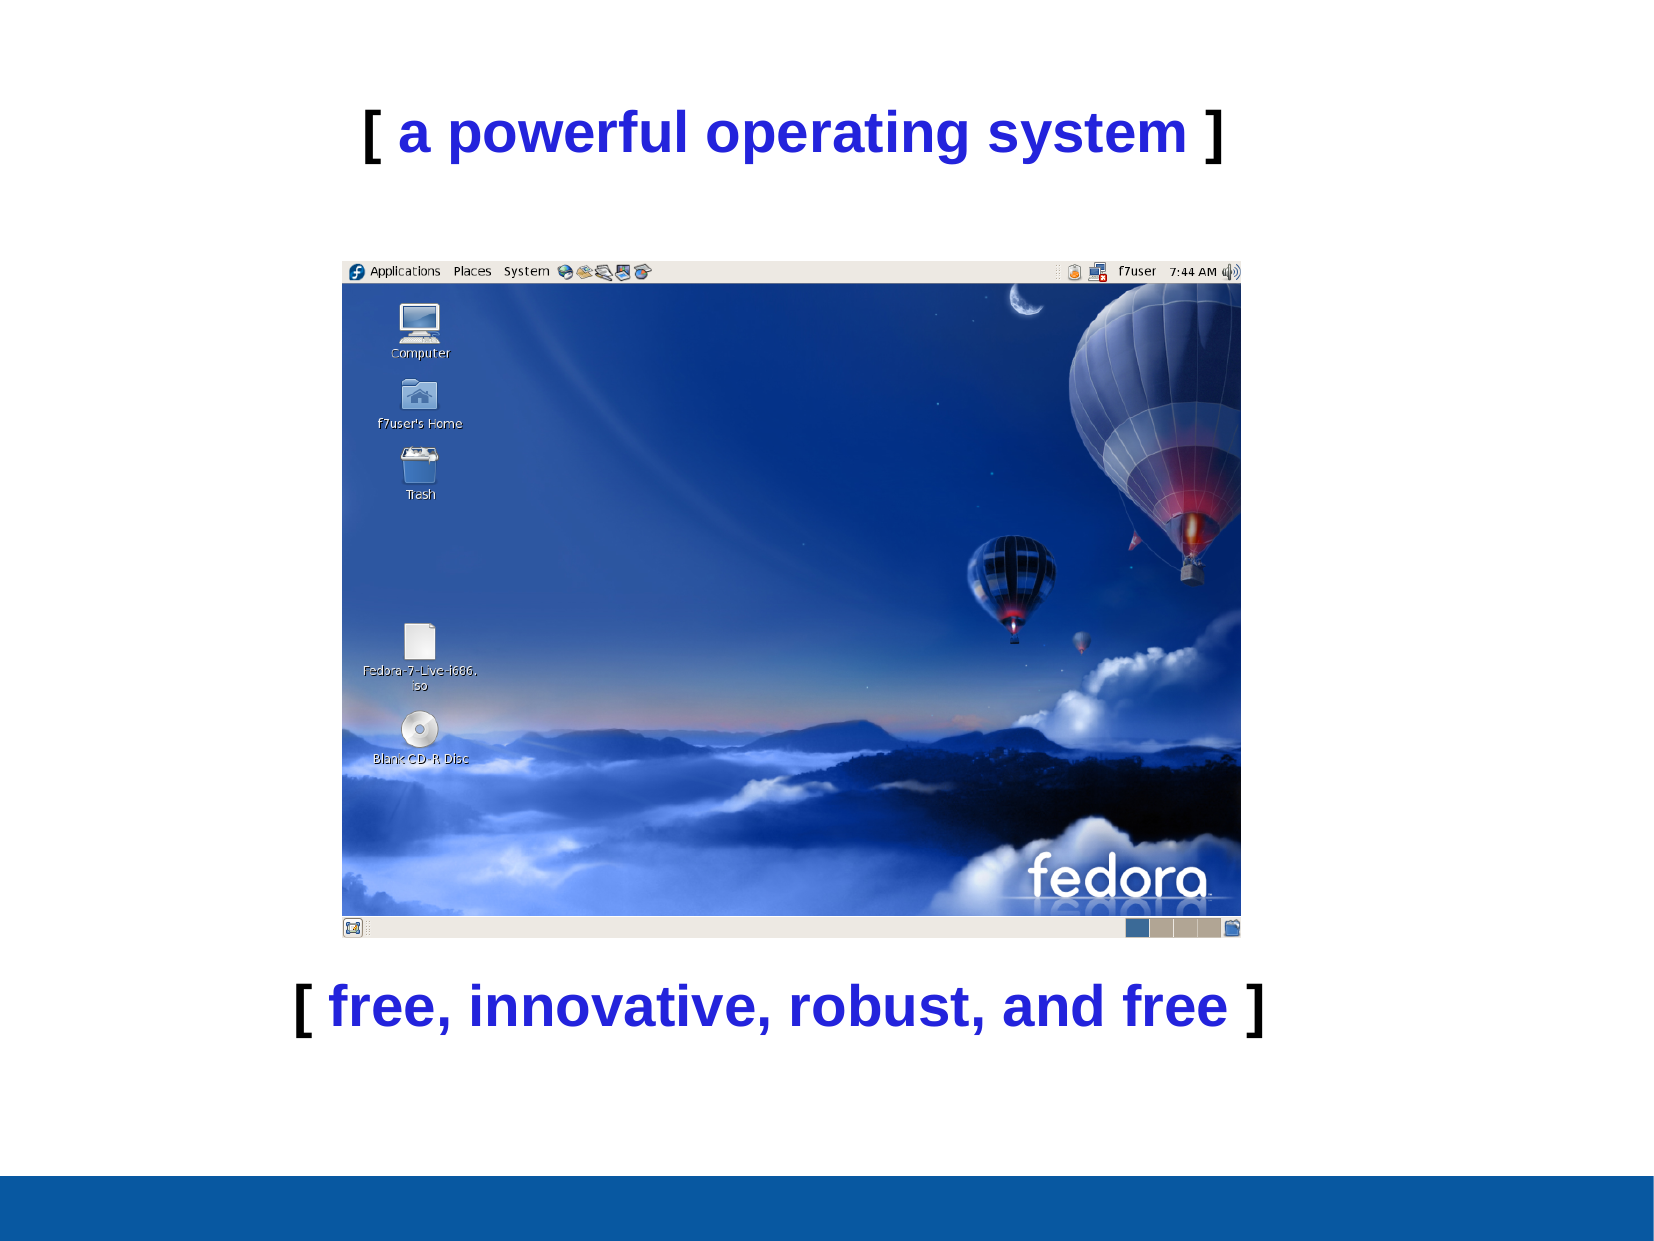

[ a powerful operating system ]
[ free, innovative, robust, and free ]